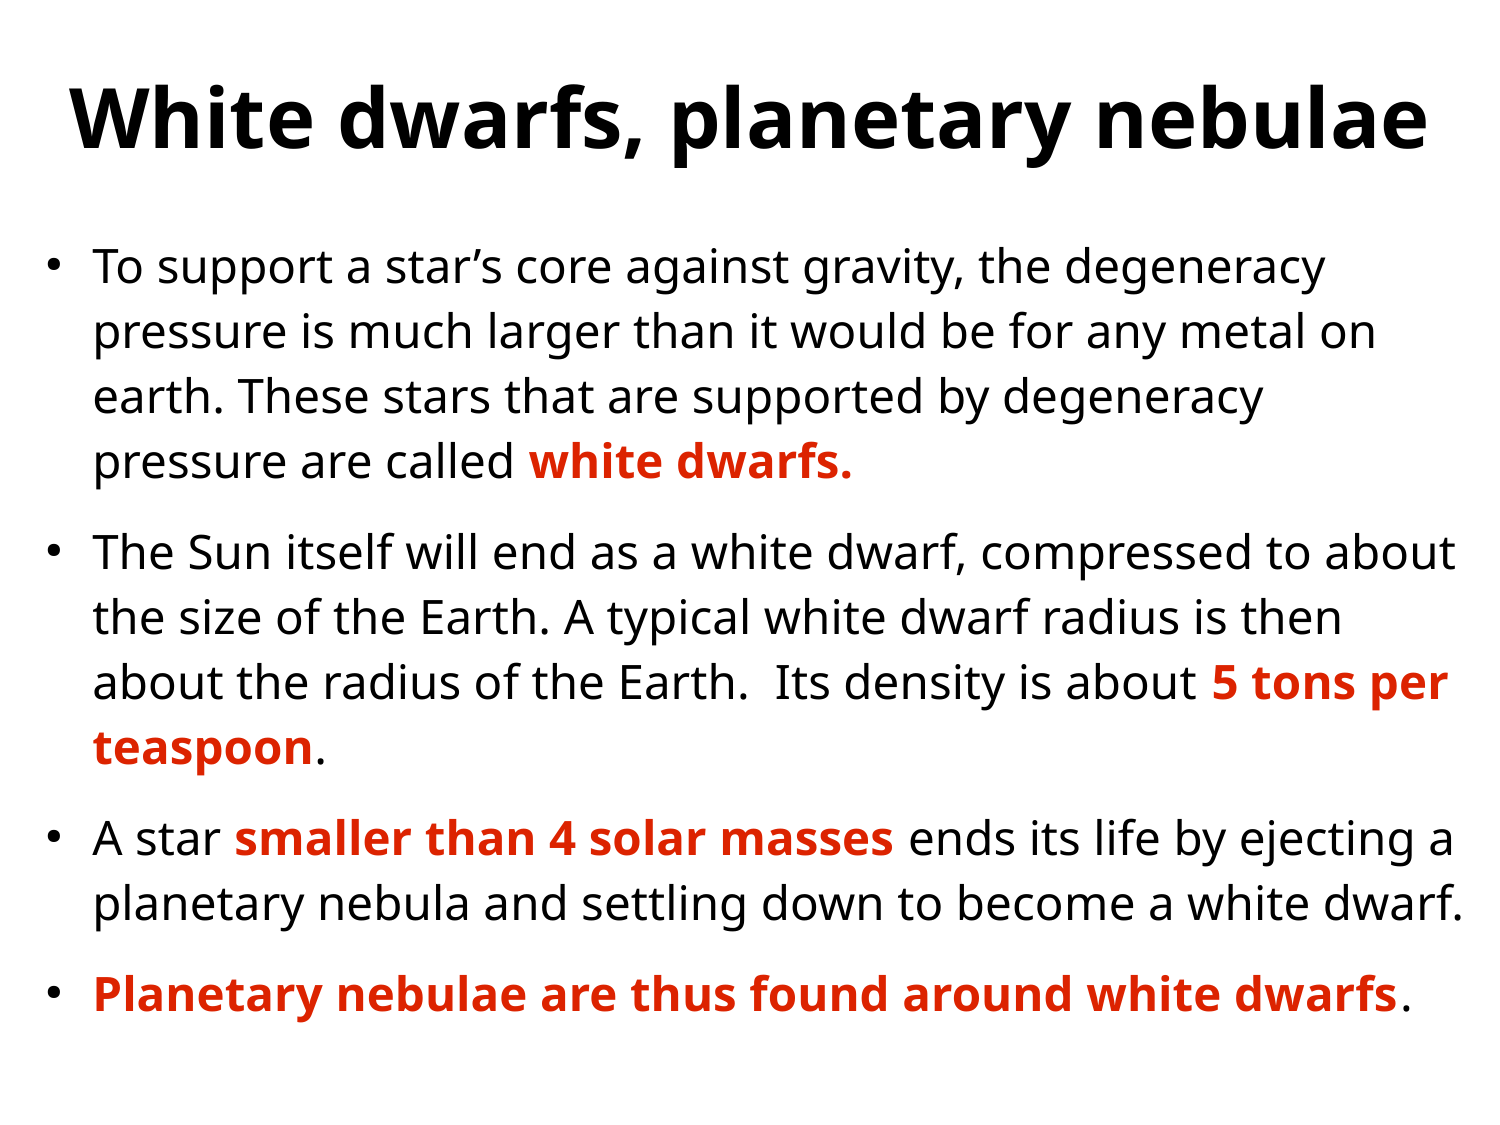

White dwarfs, planetary nebulae
# To support a star’s core against gravity, the degeneracy pressure is much larger than it would be for any metal on earth. These stars that are supported by degeneracy pressure are called white dwarfs.
The Sun itself will end as a white dwarf, compressed to about the size of the Earth. A typical white dwarf radius is then about the radius of the Earth. Its density is about 5 tons per teaspoon.
A star smaller than 4 solar masses ends its life by ejecting a planetary nebula and settling down to become a white dwarf.
Planetary nebulae are thus found around white dwarfs.